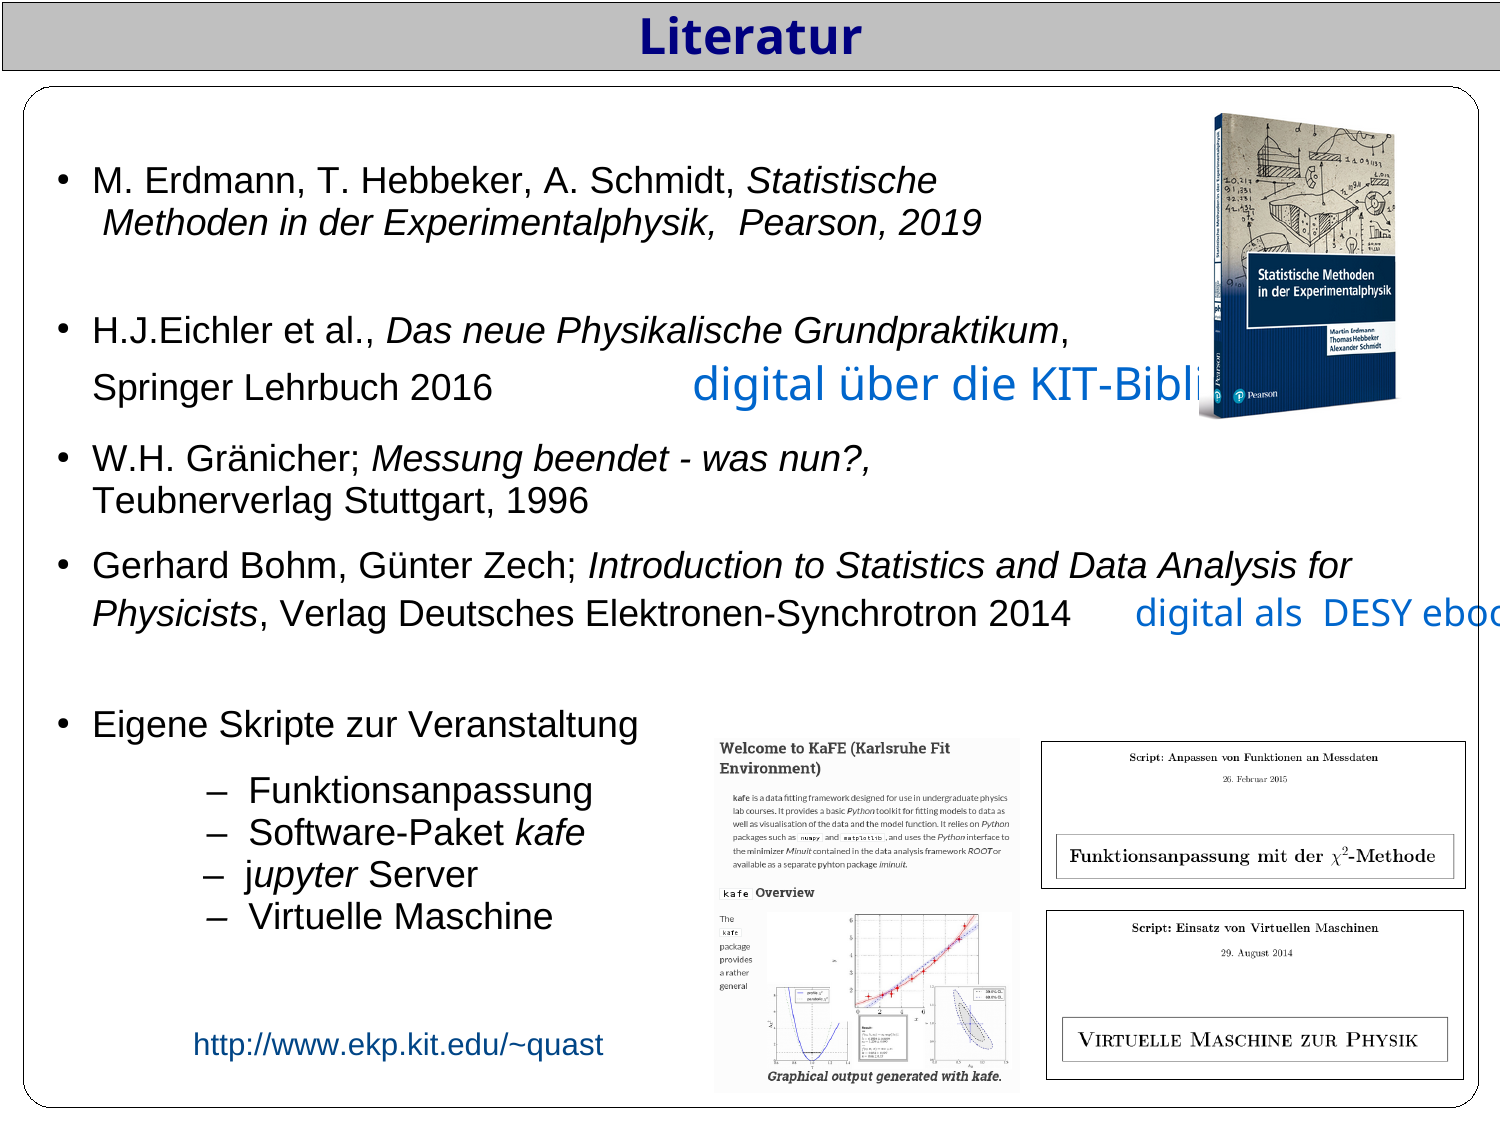

# Literatur
M. Erdmann, T. Hebbeker, A. Schmidt, Statistische
 Methoden in der Experimentalphysik, Pearson, 2019
H.J.Eichler et al., Das neue Physikalische Grundpraktikum,
Springer Lehrbuch 2016 digital über die KIT-Bibliothek
W.H. Gränicher; Messung beendet - was nun?,
Teubnerverlag Stuttgart, 1996
Gerhard Bohm, Günter Zech; Introduction to Statistics and Data Analysis for
Physicists, Verlag Deutsches Elektronen-Synchrotron 2014 digital als DESY ebook
Eigene Skripte zur Veranstaltung
	– Funktionsanpassung
	– Software-Paket kafe
 – jupyter Server
	– Virtuelle Maschine
 http://www.ekp.kit.edu/~quast